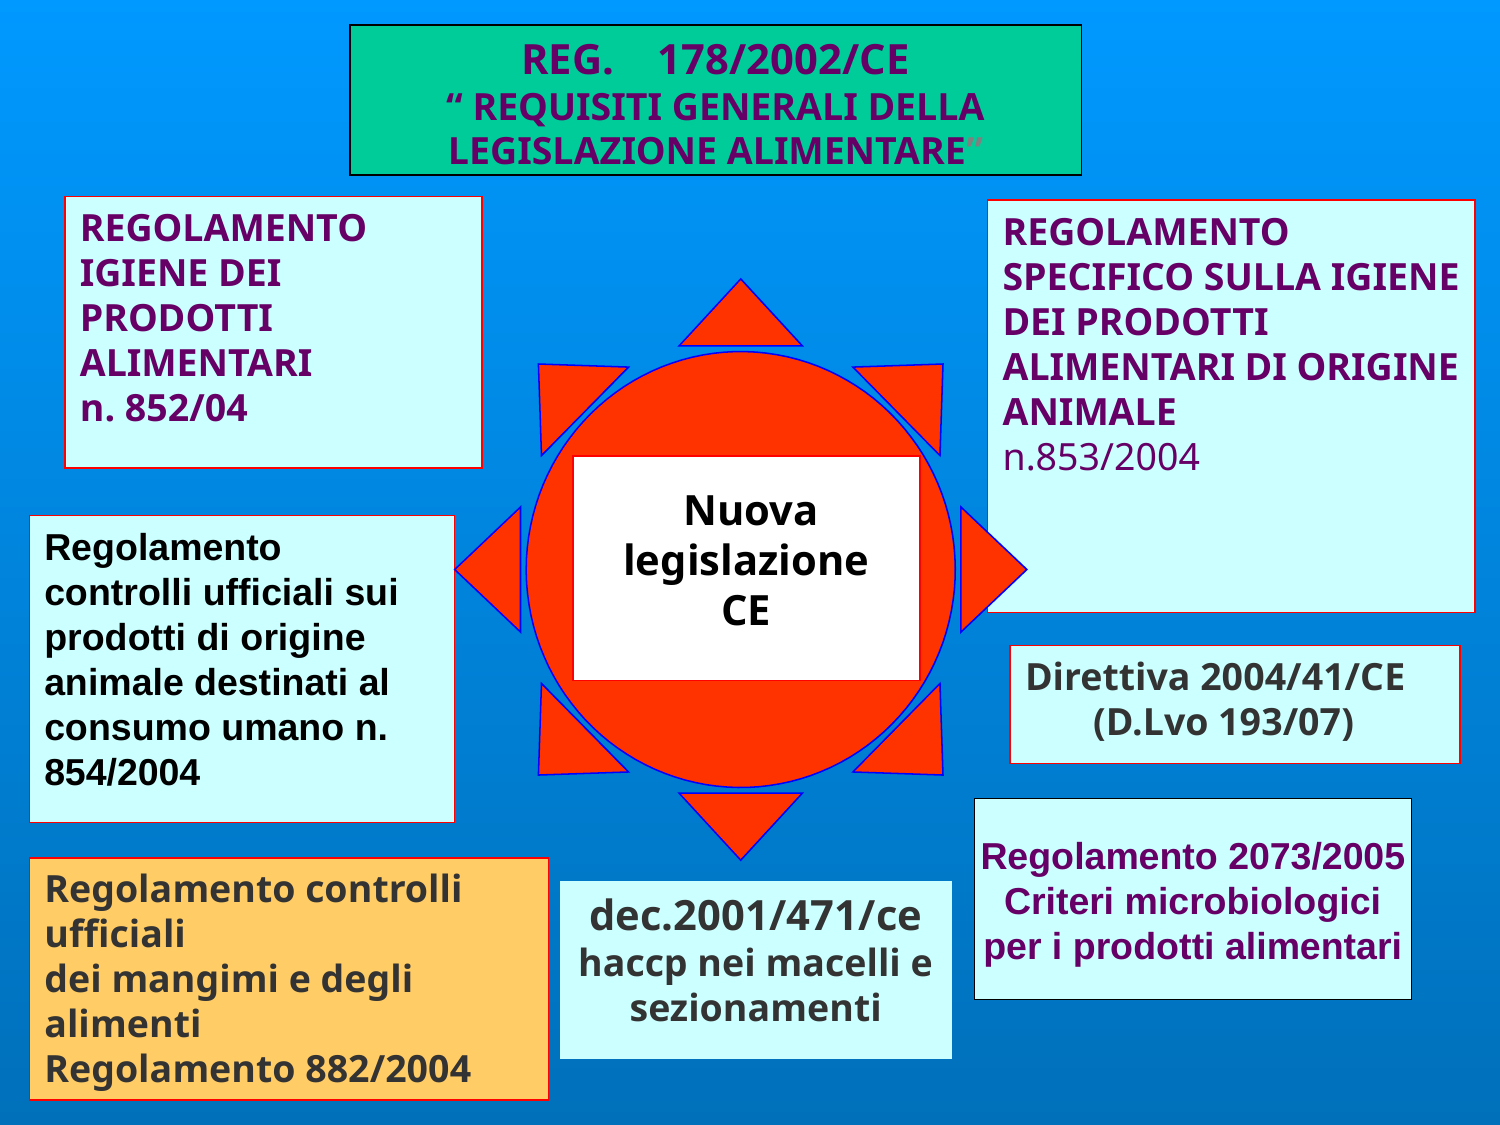

REG. 178/2002/CE
“ REQUISITI GENERALI DELLA LEGISLAZIONE ALIMENTARE”
REGOLAMENTO IGIENE DEI PRODOTTI ALIMENTARI
n. 852/04
REGOLAMENTO SPECIFICO SULLA IGIENE DEI PRODOTTI ALIMENTARI DI ORIGINE ANIMALE
n.853/2004
 Nuova legislazione
CE
Regolamento controlli ufficiali sui prodotti di origine animale destinati al consumo umano n. 854/2004
Direttiva 2004/41/CE
 (D.Lvo 193/07)
Regolamento 2073/2005
Criteri microbiologici
per i prodotti alimentari
Regolamento controlli ufficiali
dei mangimi e degli alimenti
Regolamento 882/2004
dec.2001/471/ce
haccp nei macelli e sezionamenti